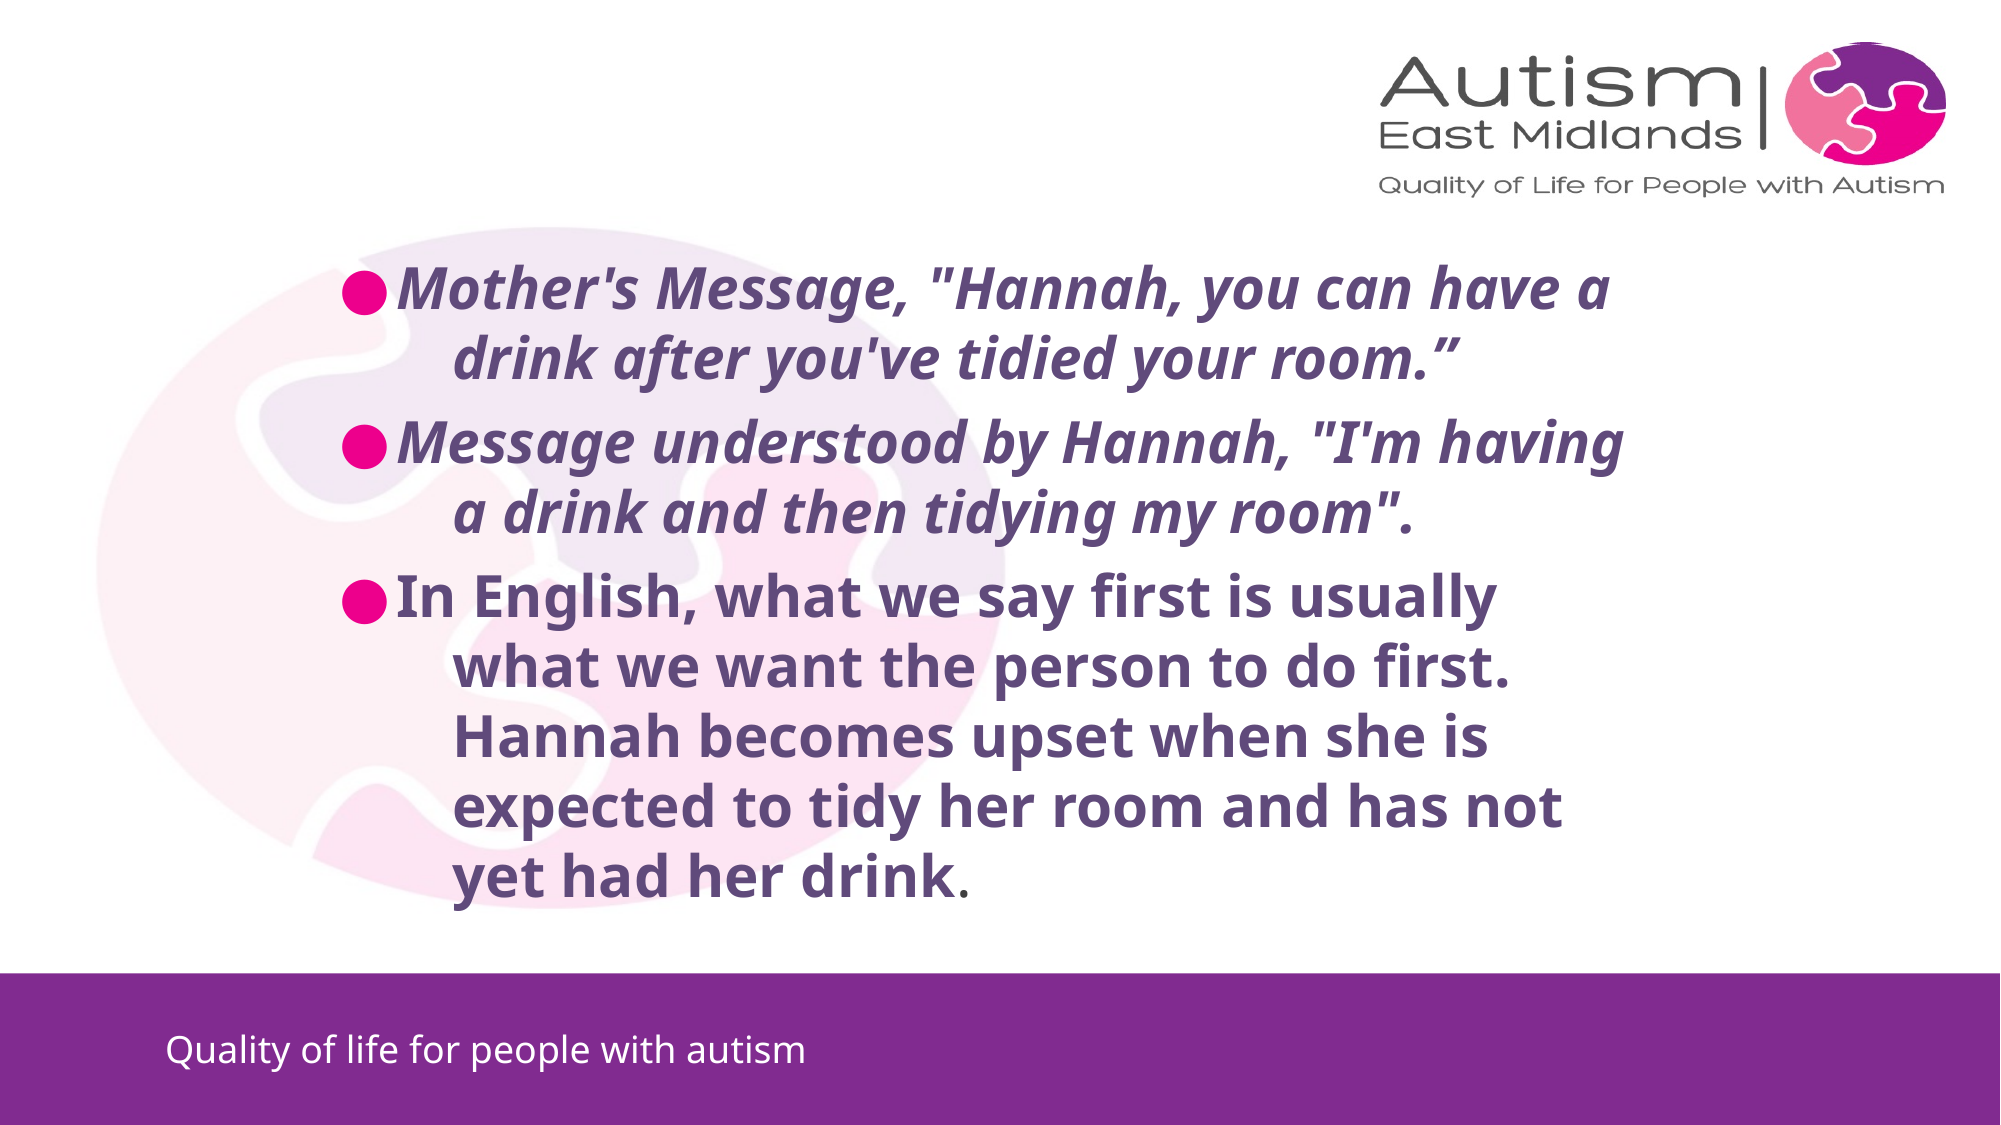

# Mother's Message, "Hannah, you can have a drink after you've tidied your room.”
Message understood by Hannah, "I'm having a drink and then tidying my room".
In English, what we say first is usually what we want the person to do first. Hannah becomes upset when she is expected to tidy her room and has not yet had her drink.